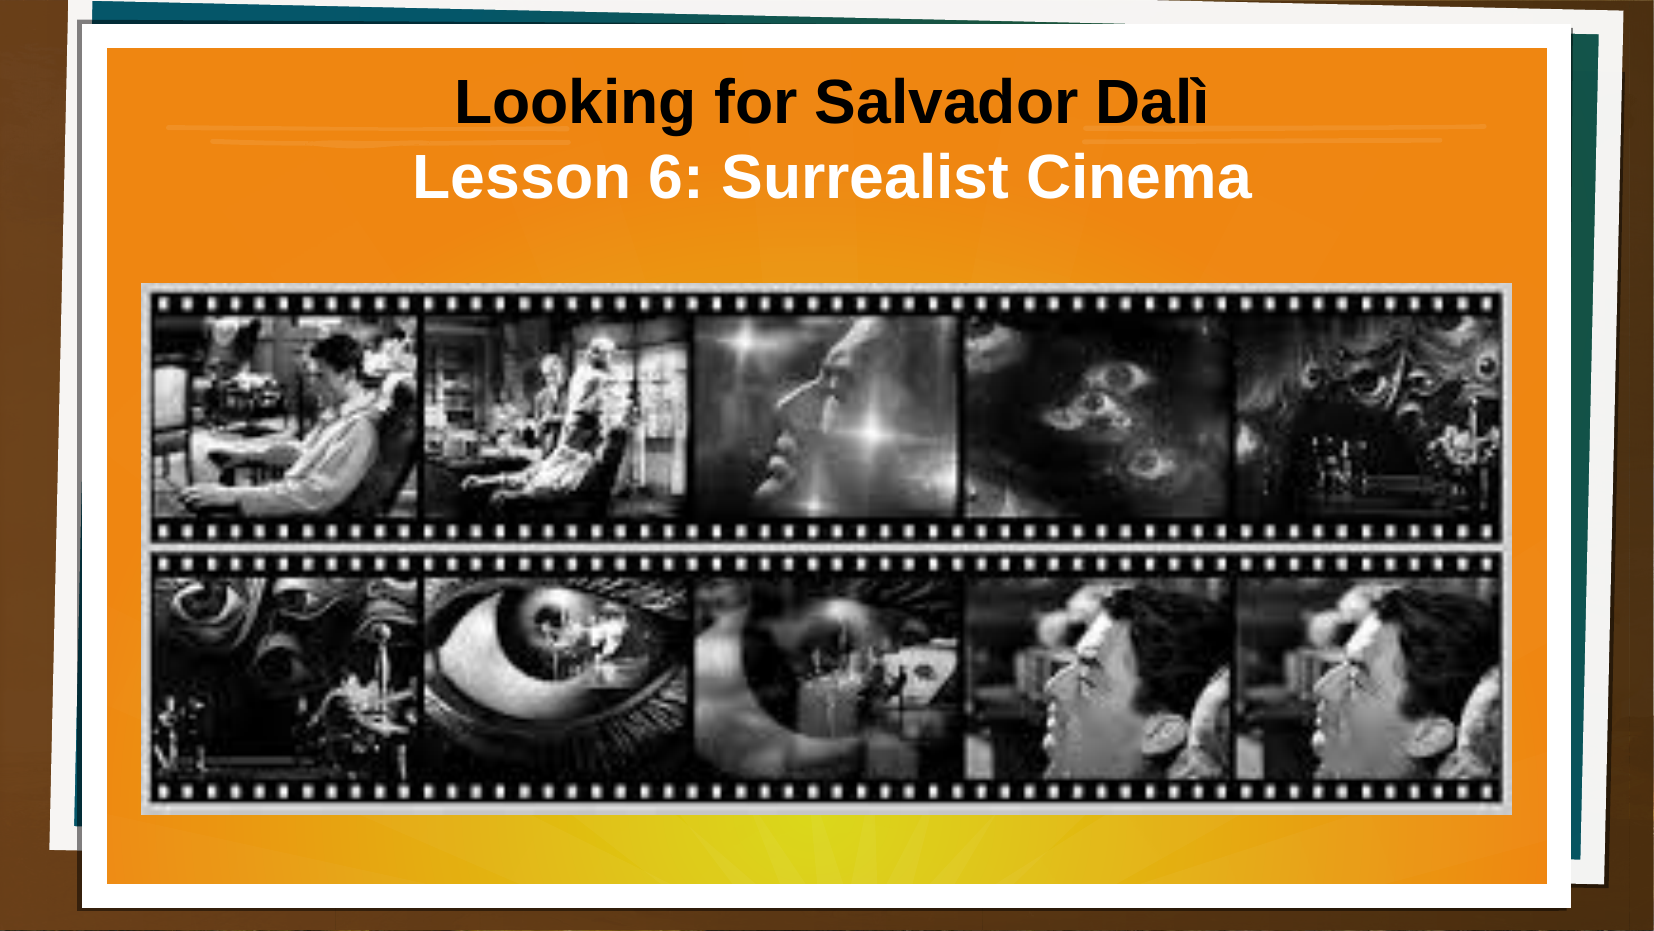

# Looking for Salvador Dalì Lesson 6: Surrealist Cinema